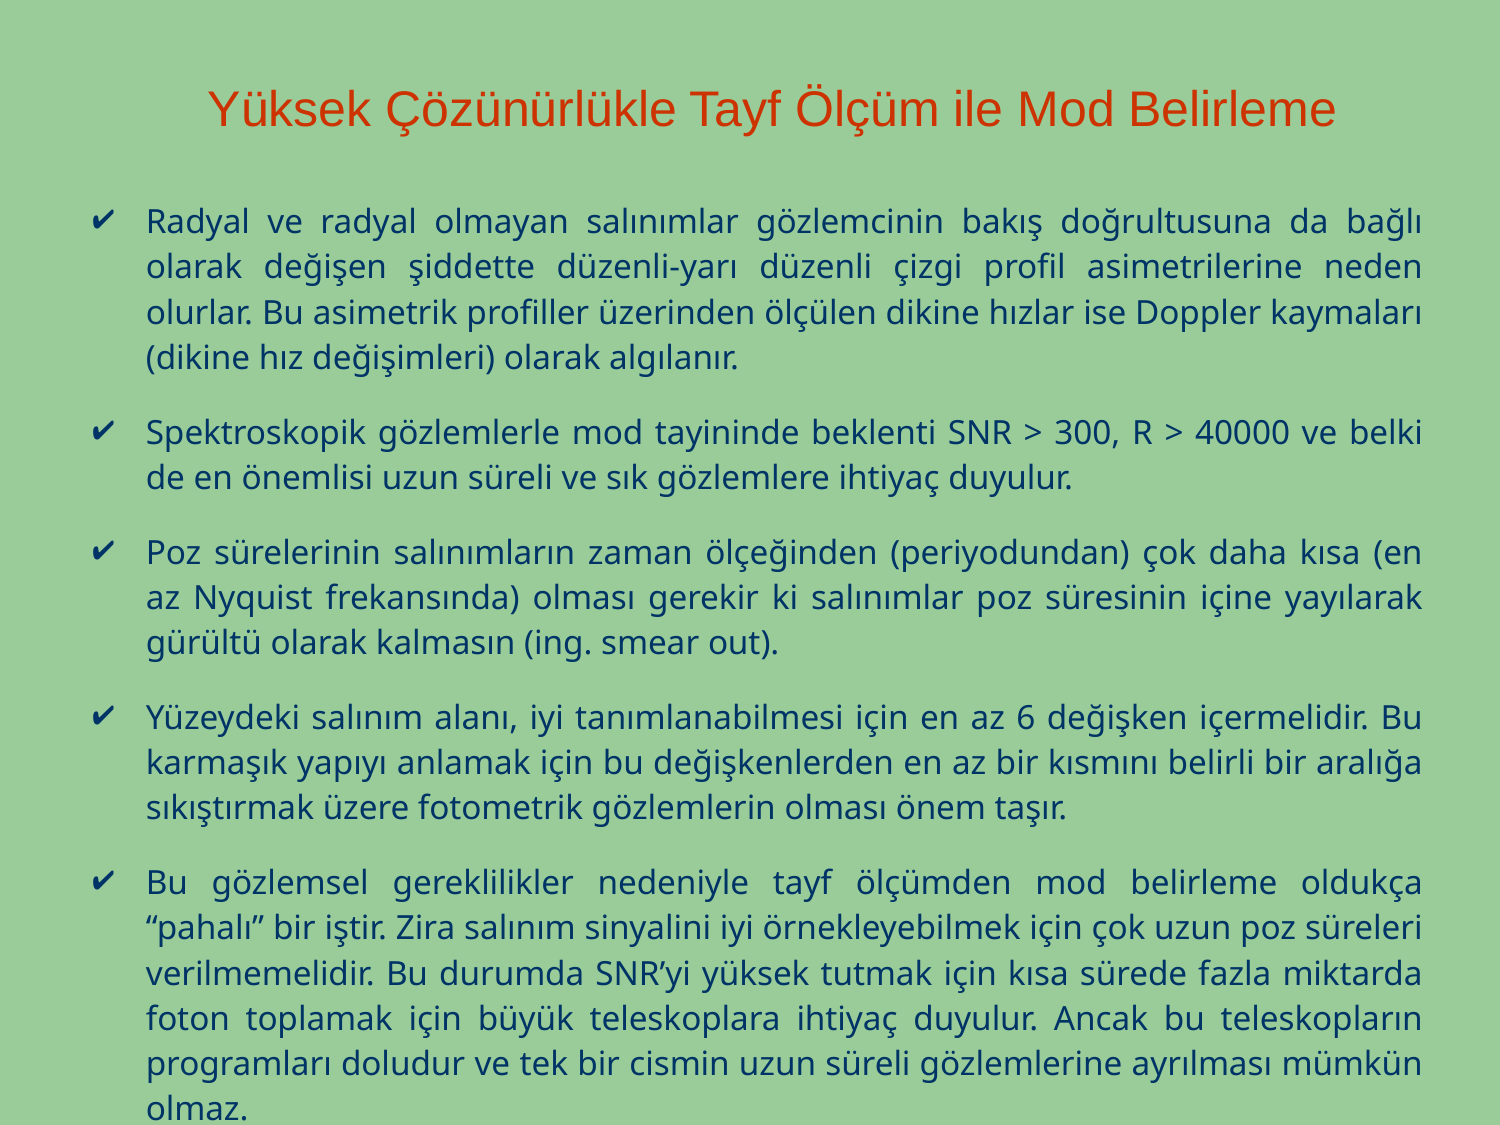

# Yüksek Çözünürlükle Tayf Ölçüm ile Mod Belirleme
Radyal ve radyal olmayan salınımlar gözlemcinin bakış doğrultusuna da bağlı olarak değişen şiddette düzenli-yarı düzenli çizgi profil asimetrilerine neden olurlar. Bu asimetrik profiller üzerinden ölçülen dikine hızlar ise Doppler kaymaları (dikine hız değişimleri) olarak algılanır.
Spektroskopik gözlemlerle mod tayininde beklenti SNR > 300, R > 40000 ve belki de en önemlisi uzun süreli ve sık gözlemlere ihtiyaç duyulur.
Poz sürelerinin salınımların zaman ölçeğinden (periyodundan) çok daha kısa (en az Nyquist frekansında) olması gerekir ki salınımlar poz süresinin içine yayılarak gürültü olarak kalmasın (ing. smear out).
Yüzeydeki salınım alanı, iyi tanımlanabilmesi için en az 6 değişken içermelidir. Bu karmaşık yapıyı anlamak için bu değişkenlerden en az bir kısmını belirli bir aralığa sıkıştırmak üzere fotometrik gözlemlerin olması önem taşır.
Bu gözlemsel gereklilikler nedeniyle tayf ölçümden mod belirleme oldukça “pahalı” bir iştir. Zira salınım sinyalini iyi örnekleyebilmek için çok uzun poz süreleri verilmemelidir. Bu durumda SNR’yi yüksek tutmak için kısa sürede fazla miktarda foton toplamak için büyük teleskoplara ihtiyaç duyulur. Ancak bu teleskopların programları doludur ve tek bir cismin uzun süreli gözlemlerine ayrılması mümkün olmaz.